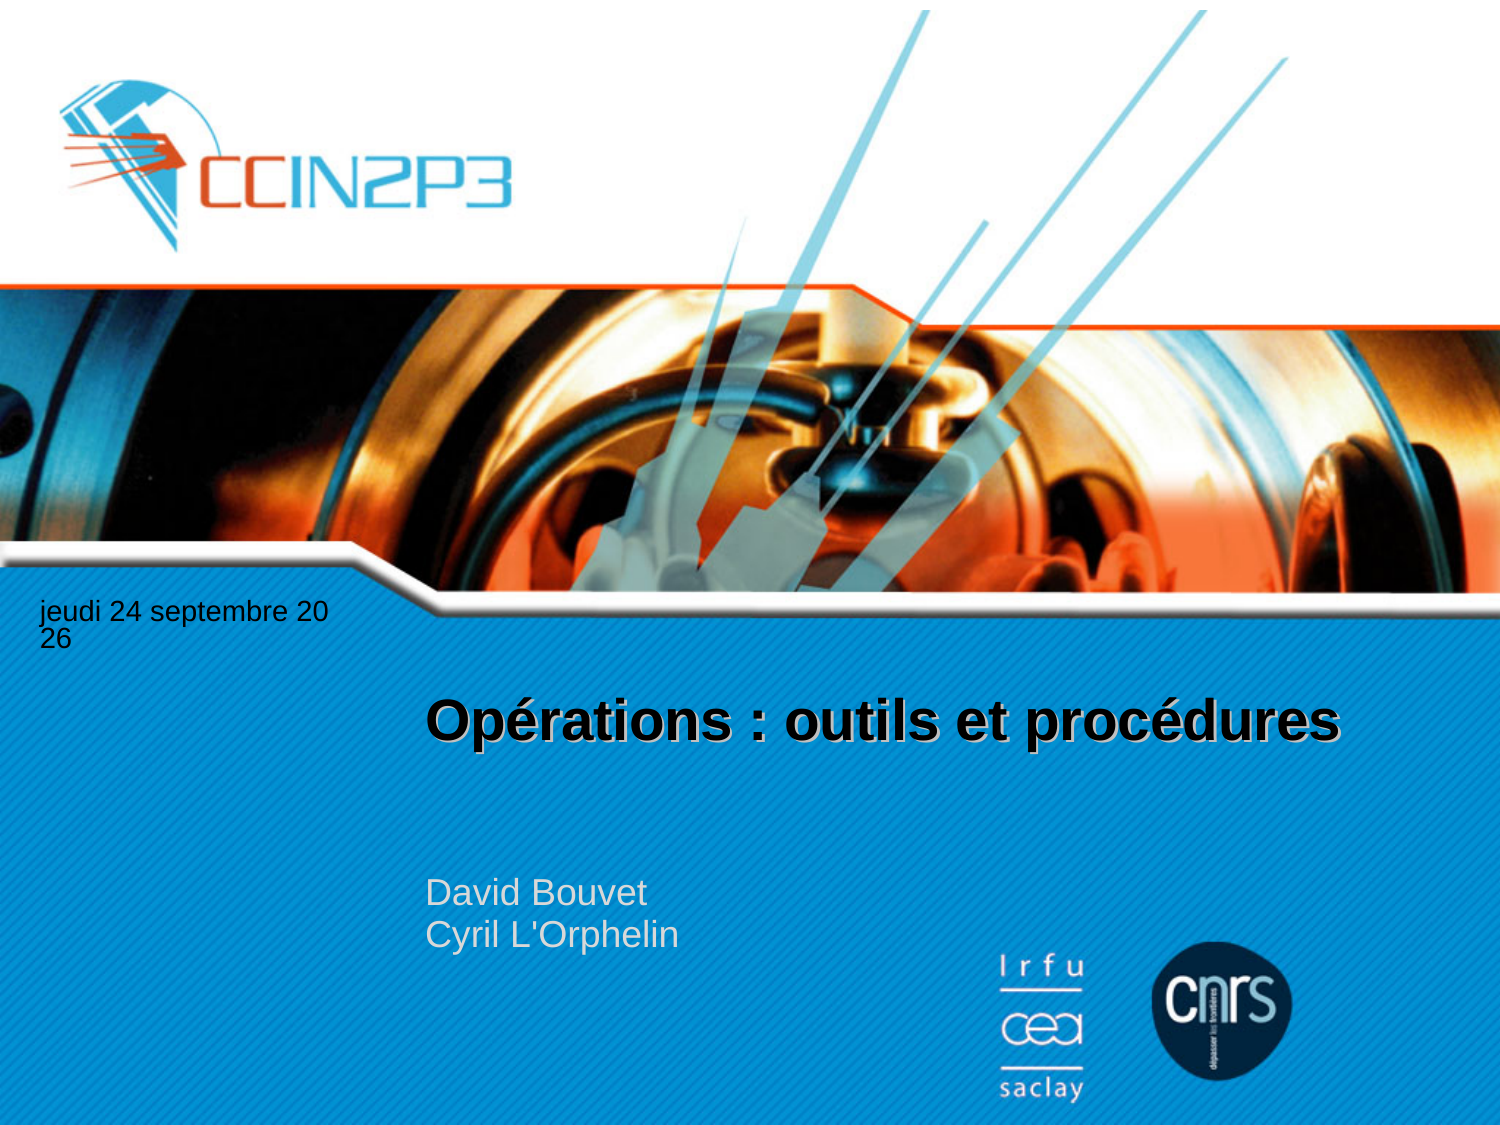

# Opérations : outils et procédures
David Bouvet
Cyril L'Orphelin